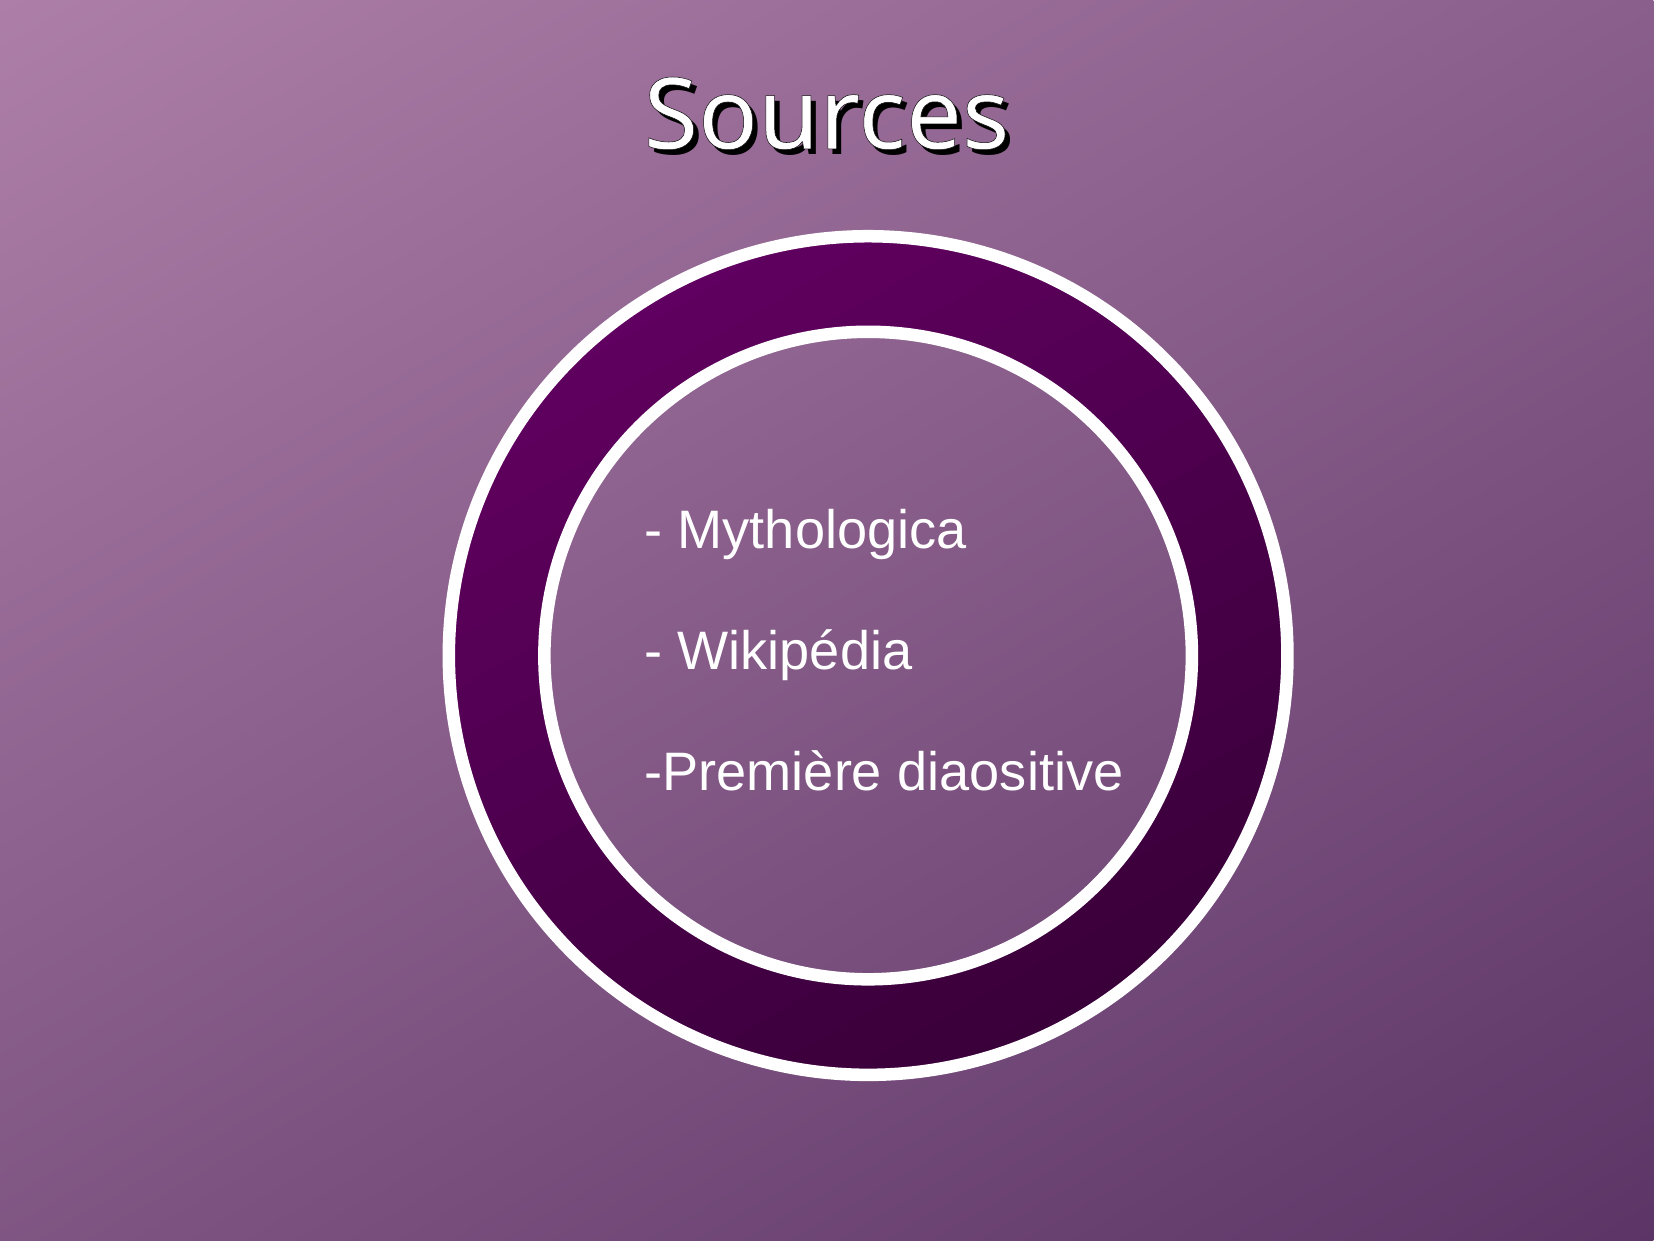

# Sources
- Mythologica
- Wikipédia
-Première diaositive